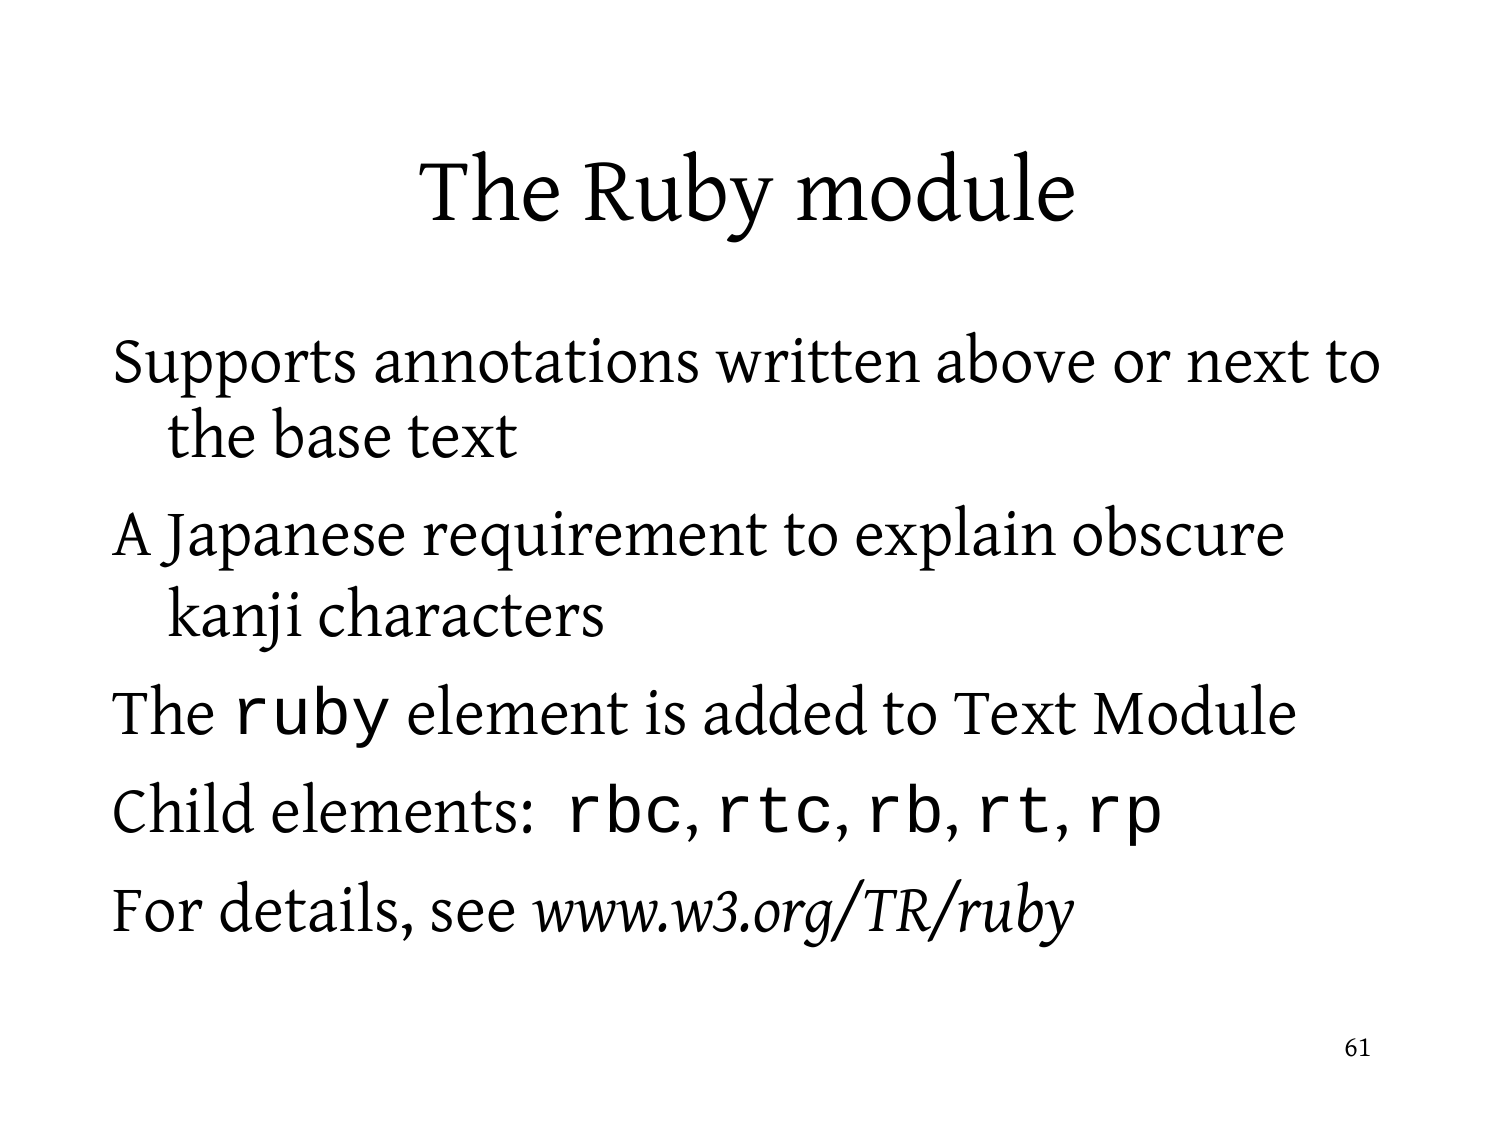

# The Ruby module
Supports annotations written above or next to the base text
A Japanese requirement to explain obscure kanji characters
The ruby element is added to Text Module
Child elements: rbc, rtc, rb, rt, rp
For details, see www.w3.org/TR/ruby